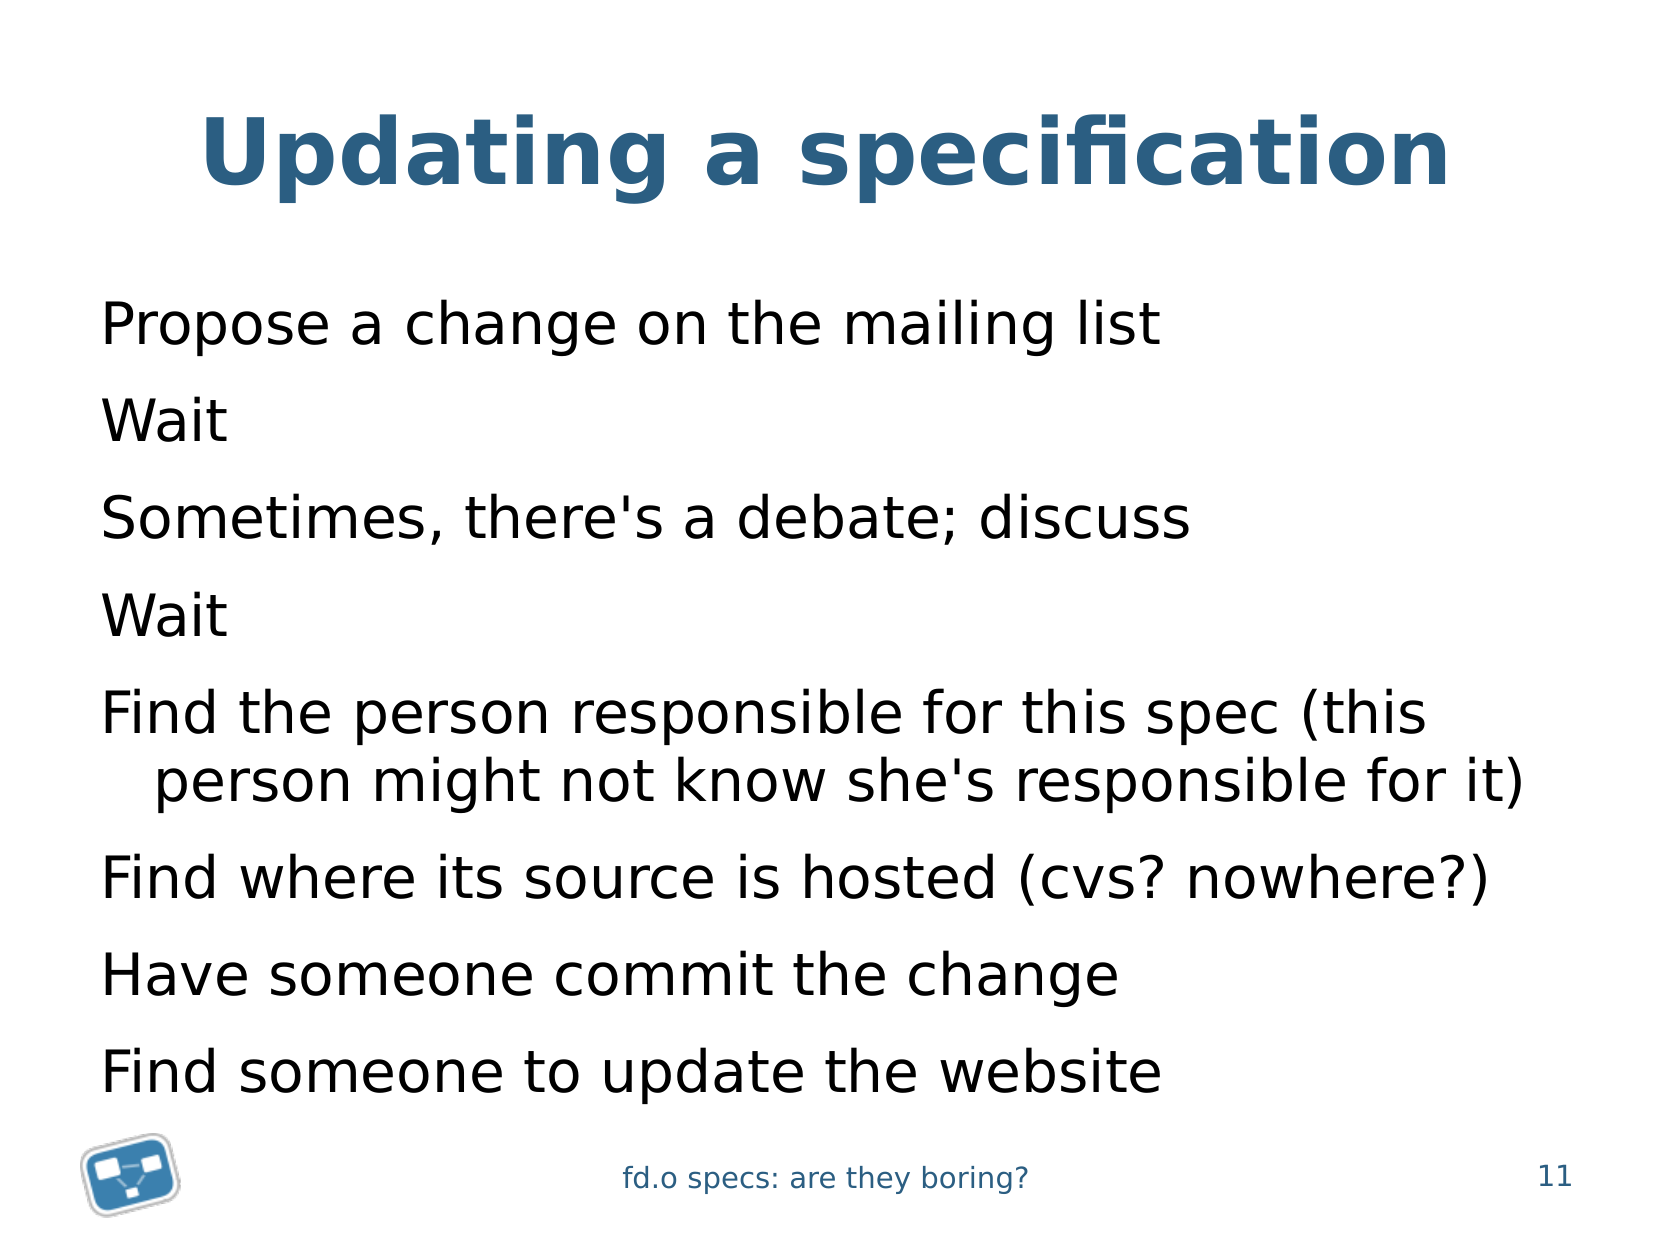

# Updating a specification
Propose a change on the mailing list
Wait
Sometimes, there's a debate; discuss
Wait
Find the person responsible for this spec (this person might not know she's responsible for it)
Find where its source is hosted (cvs? nowhere?)
Have someone commit the change
Find someone to update the website